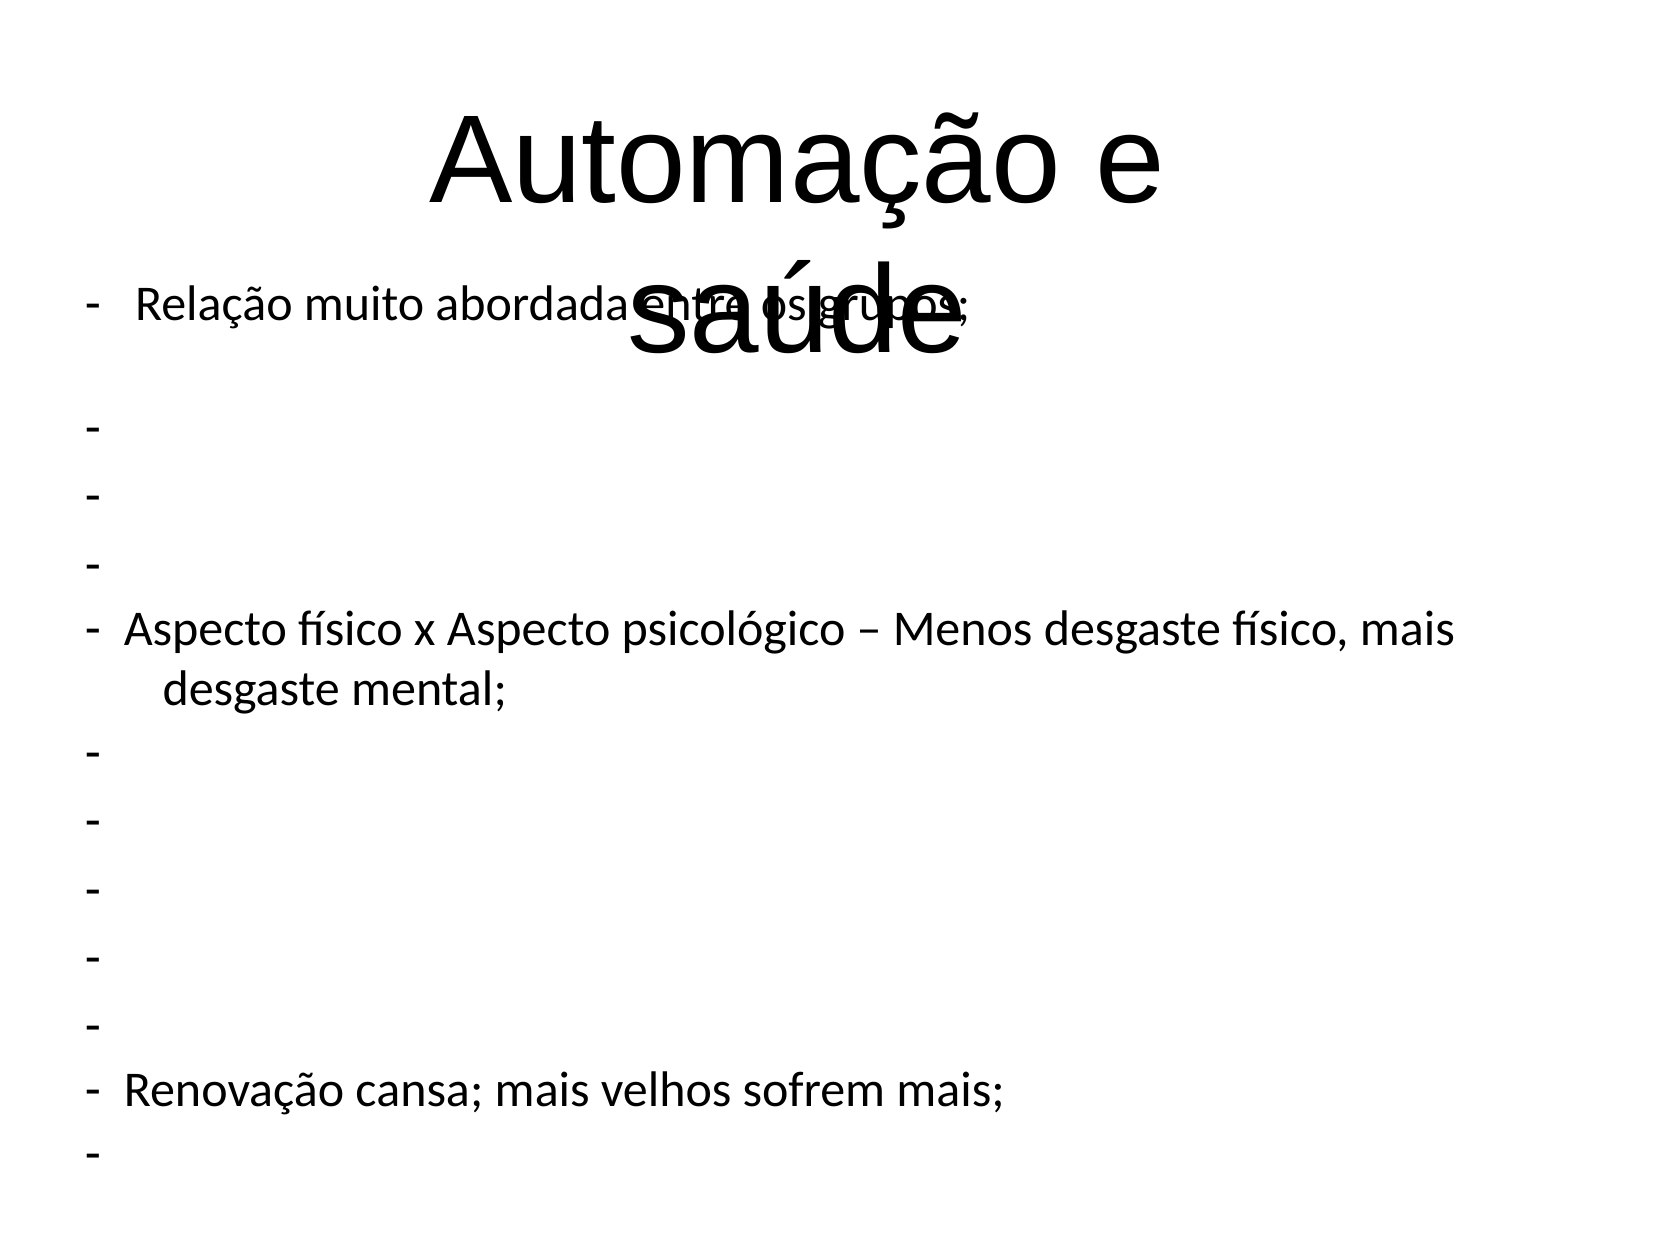

# Automação e saúde
 Relação muito abordada entre os grupos;
Aspecto físico x Aspecto psicológico – Menos desgaste físico, mais desgaste mental;
Renovação cansa; mais velhos sofrem mais;